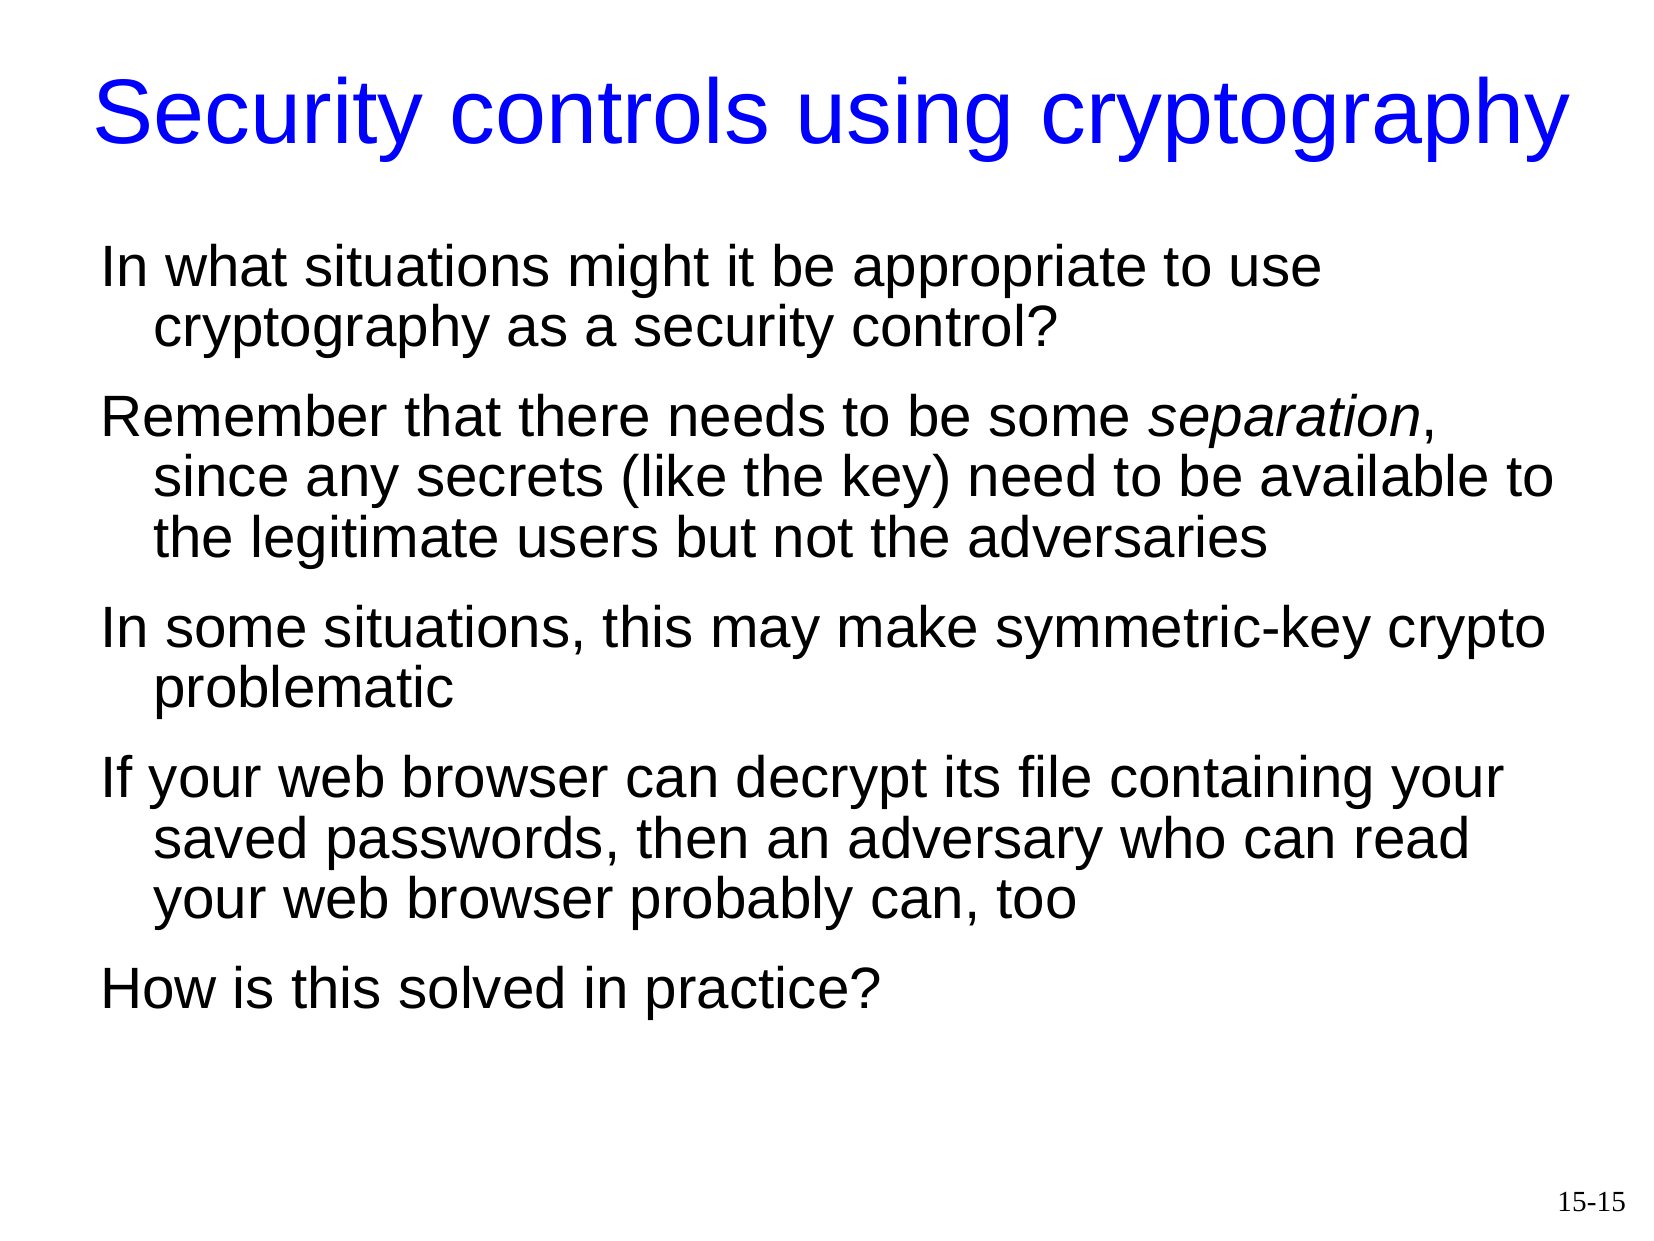

# Security controls using cryptography
In what situations might it be appropriate to use cryptography as a security control?
Remember that there needs to be some separation, since any secrets (like the key) need to be available to the legitimate users but not the adversaries
In some situations, this may make symmetric-key crypto problematic
If your web browser can decrypt its file containing your saved passwords, then an adversary who can read your web browser probably can, too
How is this solved in practice?